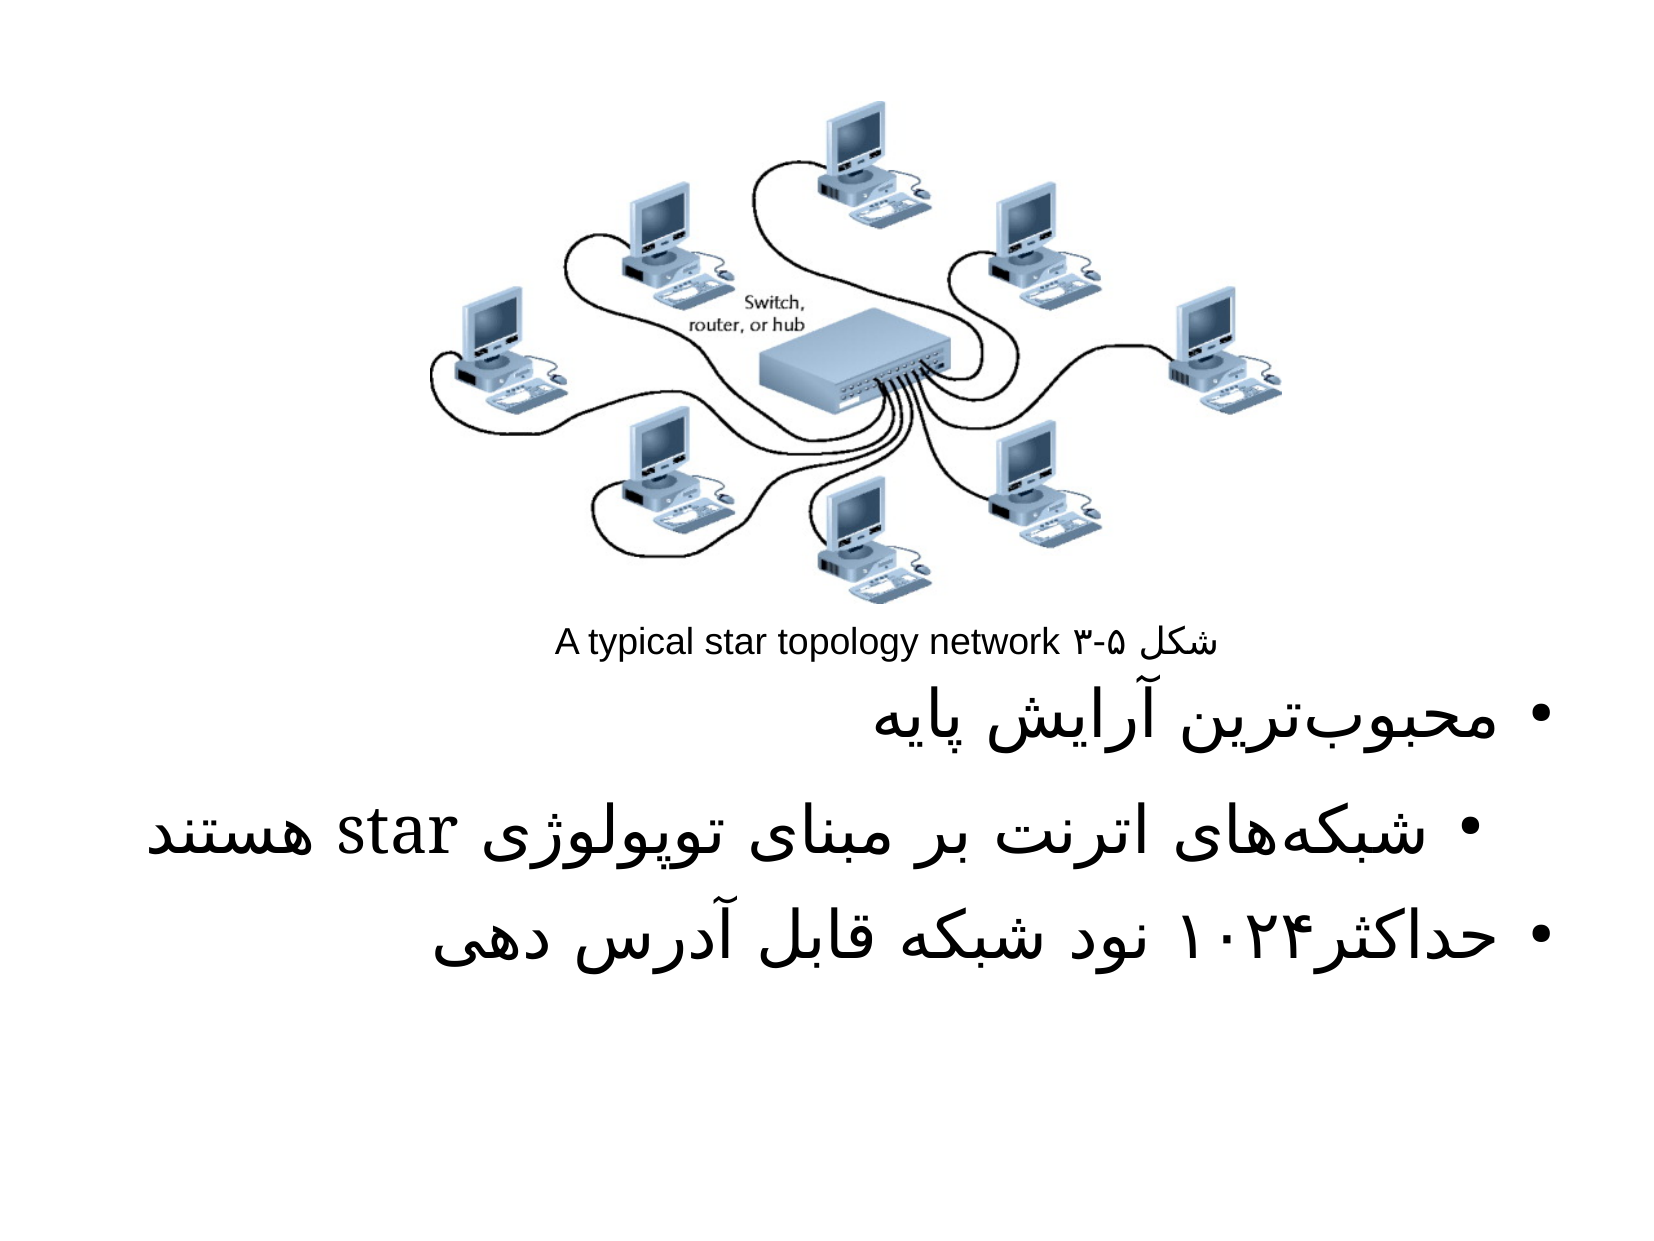

شکل ۵-۳ A typical star topology network
# محبوب‌ترین آرایش پایه
شبکه‌های اترنت بر مبنای توپولوژی star هستند
حداکثر۱۰۲۴ نود شبکه قابل آدرس دهی